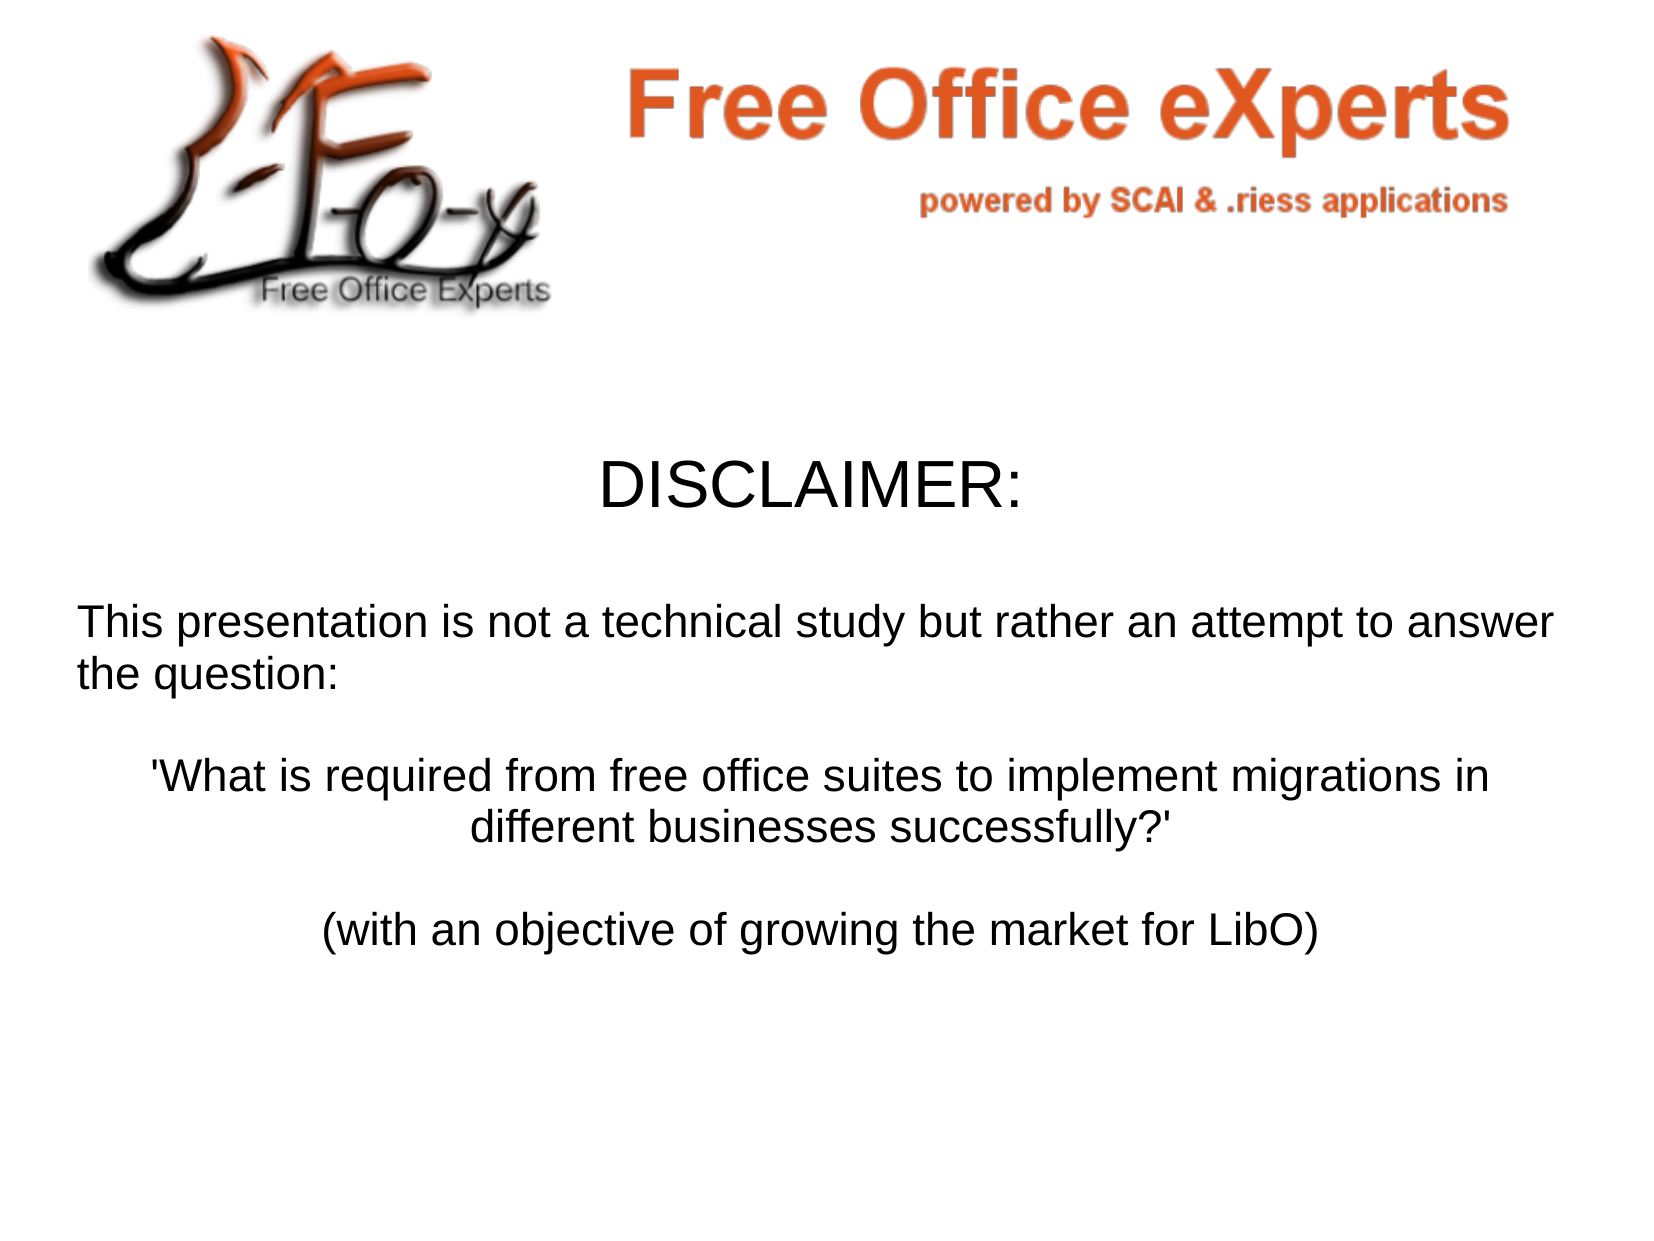

# DISCLAIMER:
This presentation is not a technical study but rather an attempt to answer the question:
'What is required from free office suites to implement migrations in different businesses successfully?'
(with an objective of growing the market for LibO)